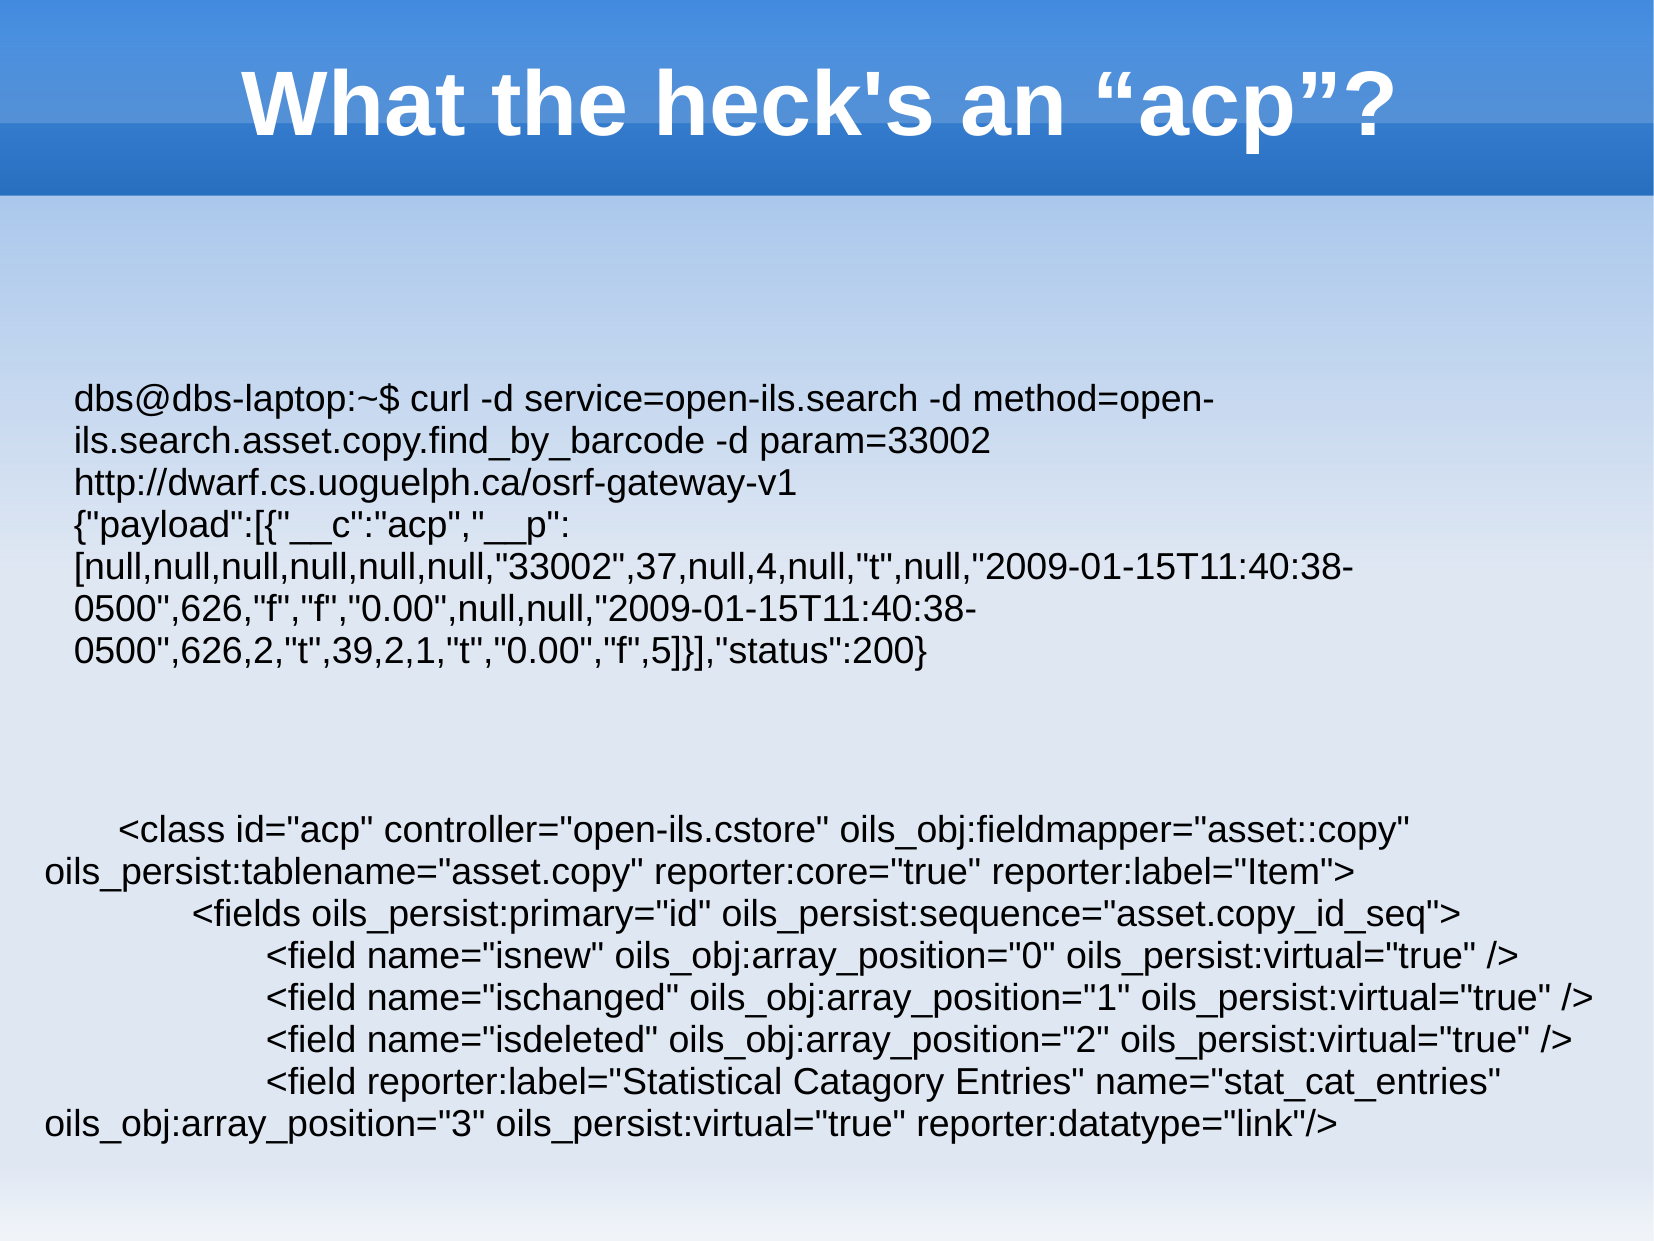

# What the heck's an “acp”?
dbs@dbs-laptop:~$ curl -d service=open-ils.search -d method=open-ils.search.asset.copy.find_by_barcode -d param=33002 http://dwarf.cs.uoguelph.ca/osrf-gateway-v1
{"payload":[{"__c":"acp","__p":[null,null,null,null,null,null,"33002",37,null,4,null,"t",null,"2009-01-15T11:40:38-0500",626,"f","f","0.00",null,null,"2009-01-15T11:40:38-0500",626,2,"t",39,2,1,"t","0.00","f",5]}],"status":200}
	<class id="acp" controller="open-ils.cstore" oils_obj:fieldmapper="asset::copy" oils_persist:tablename="asset.copy" reporter:core="true" reporter:label="Item">
		<fields oils_persist:primary="id" oils_persist:sequence="asset.copy_id_seq">
			<field name="isnew" oils_obj:array_position="0" oils_persist:virtual="true" />
			<field name="ischanged" oils_obj:array_position="1" oils_persist:virtual="true" />
			<field name="isdeleted" oils_obj:array_position="2" oils_persist:virtual="true" />
			<field reporter:label="Statistical Catagory Entries" name="stat_cat_entries" oils_obj:array_position="3" oils_persist:virtual="true" reporter:datatype="link"/>